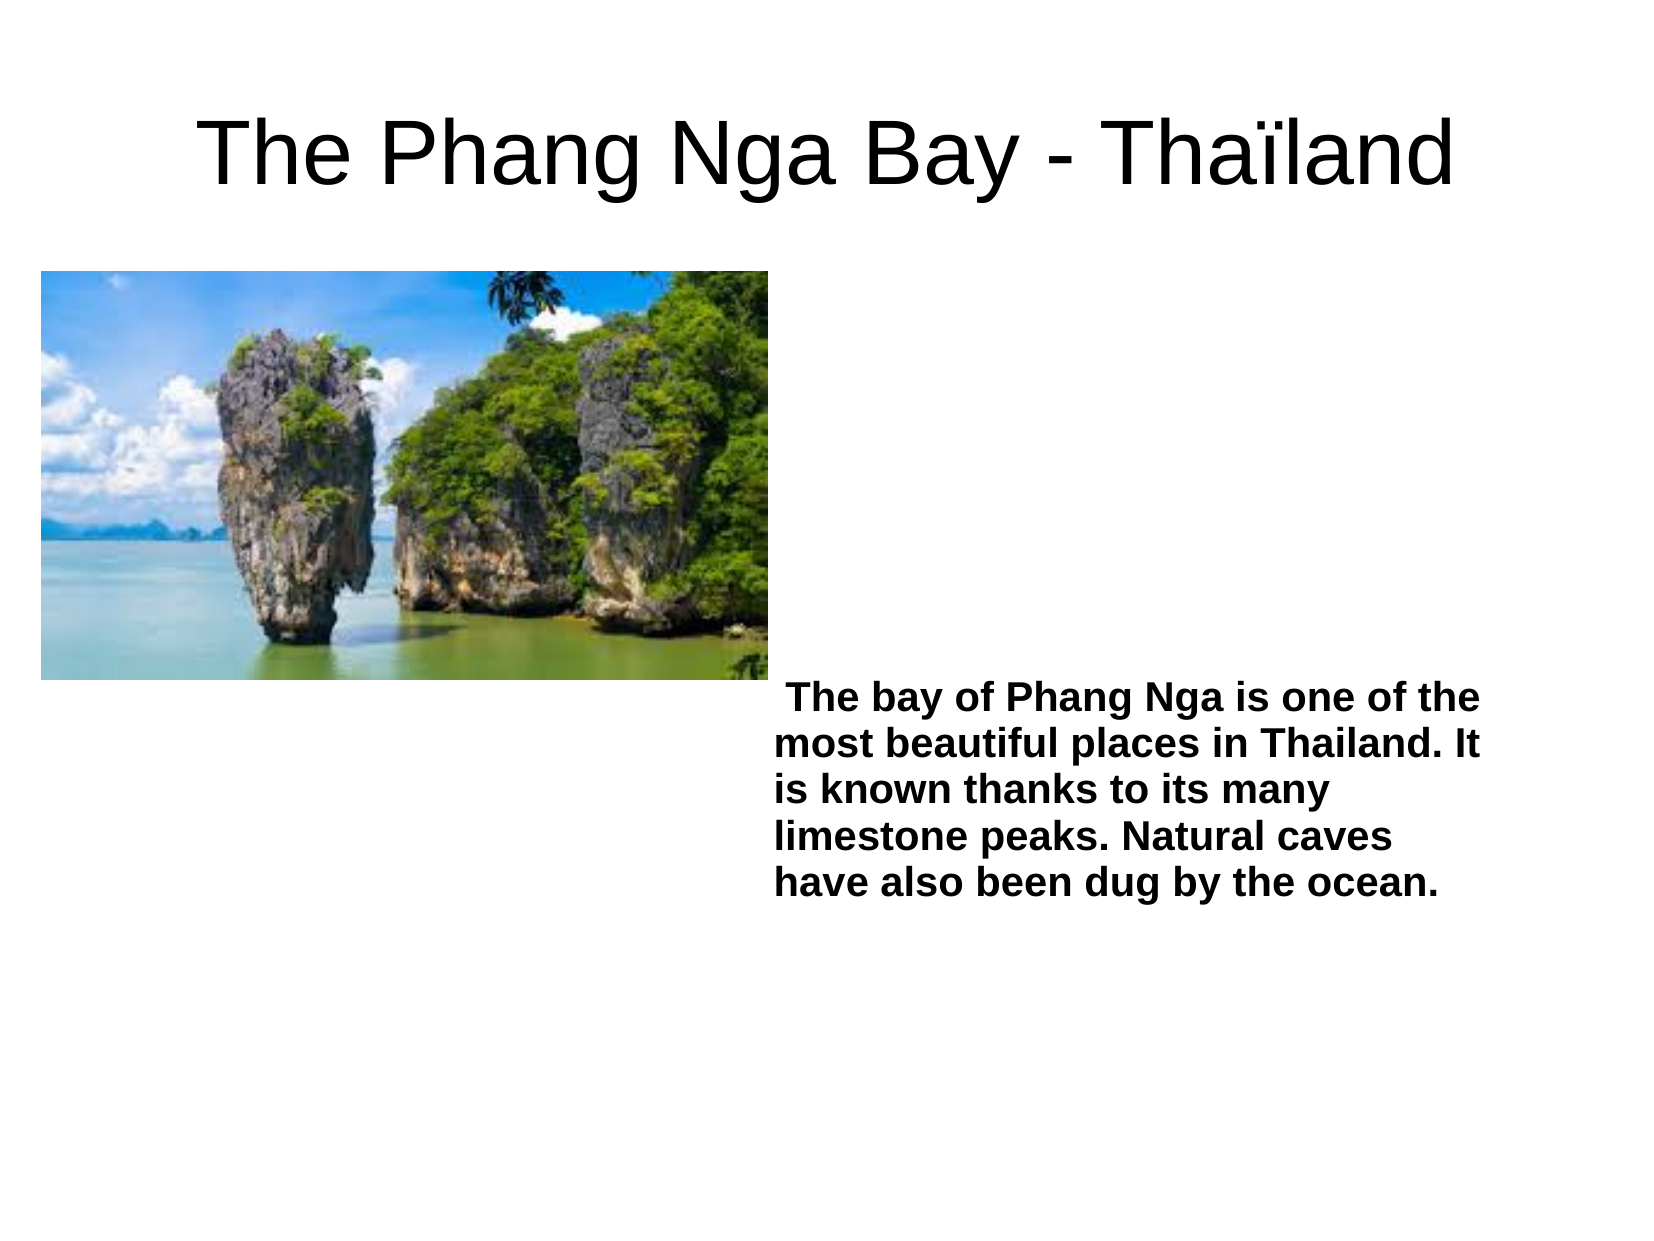

# The Phang Nga Bay - Thaïland
 The bay of Phang Nga is one of the most beautiful places in Thailand. It is known thanks to its many limestone peaks. Natural caves have also been dug by the ocean.